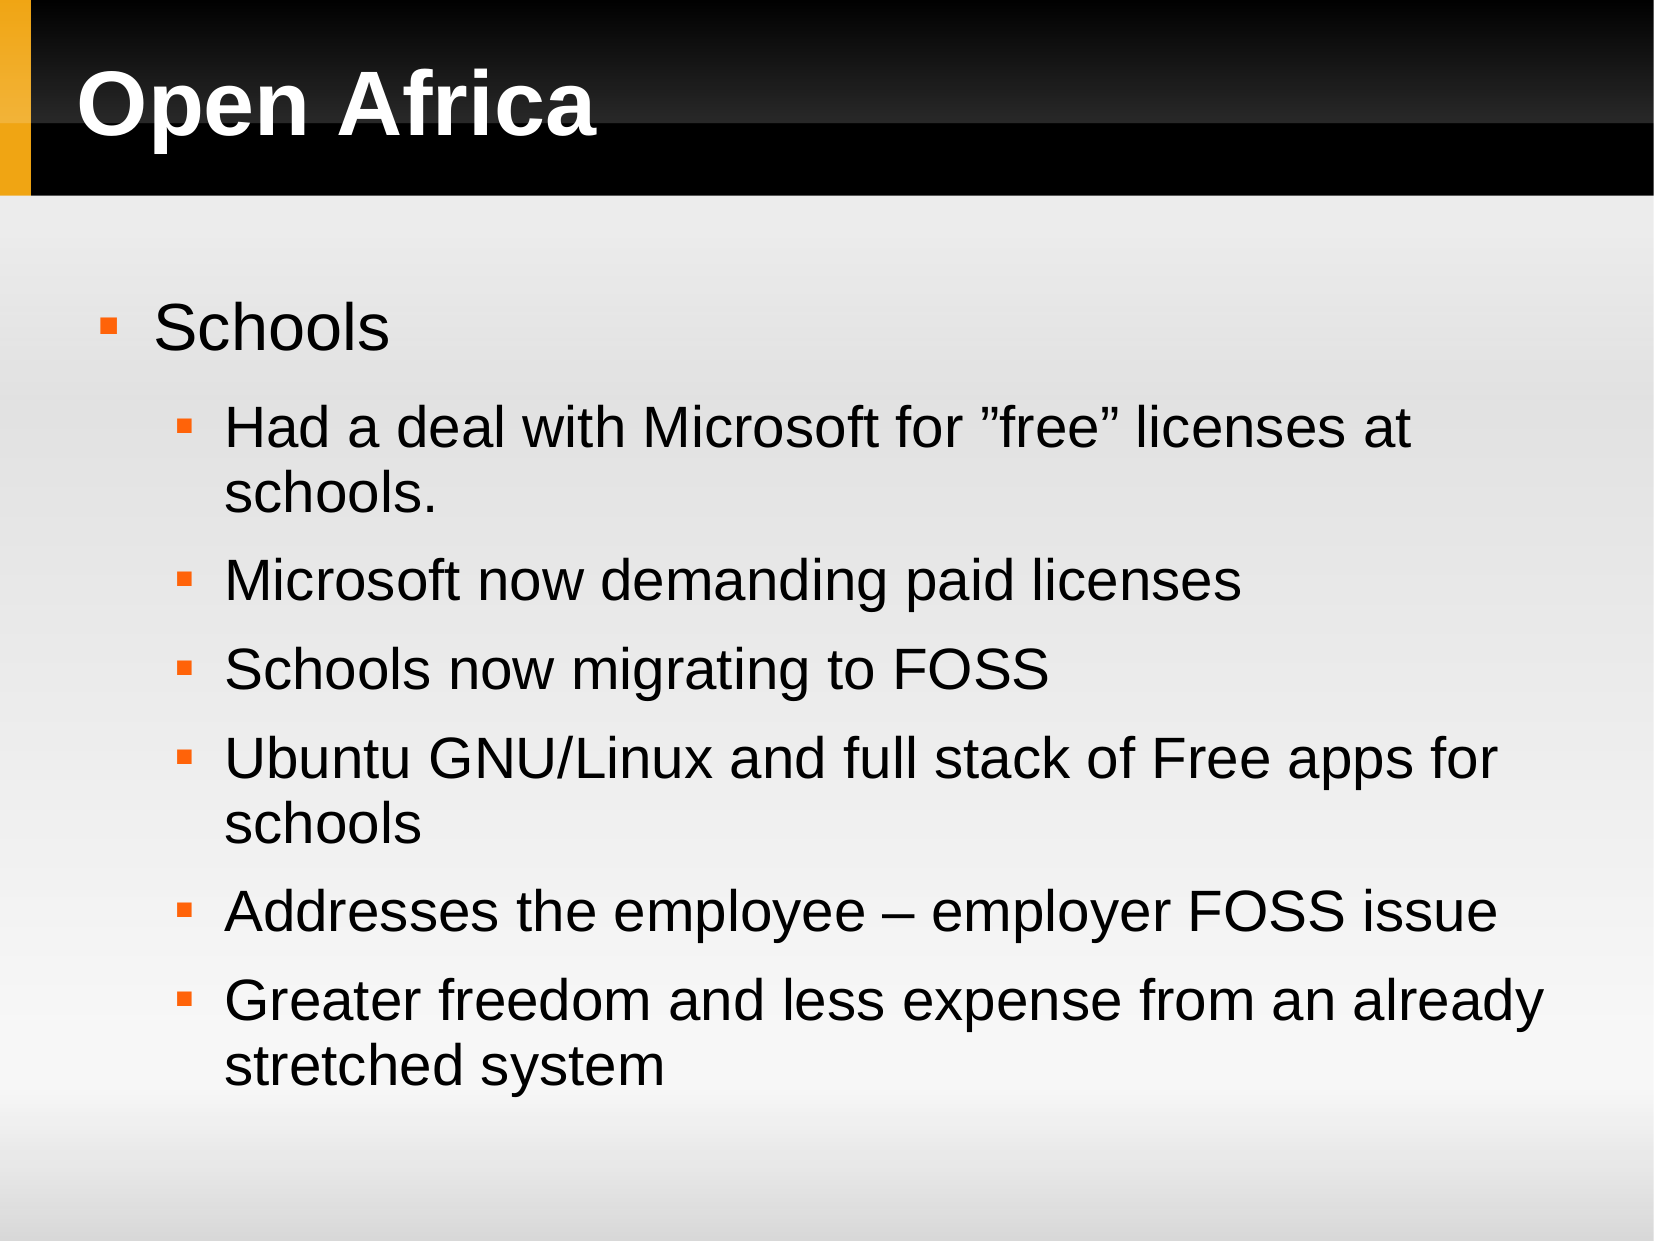

# Open Africa
Schools
Had a deal with Microsoft for ”free” licenses at schools.
Microsoft now demanding paid licenses
Schools now migrating to FOSS
Ubuntu GNU/Linux and full stack of Free apps for schools
Addresses the employee – employer FOSS issue
Greater freedom and less expense from an already stretched system